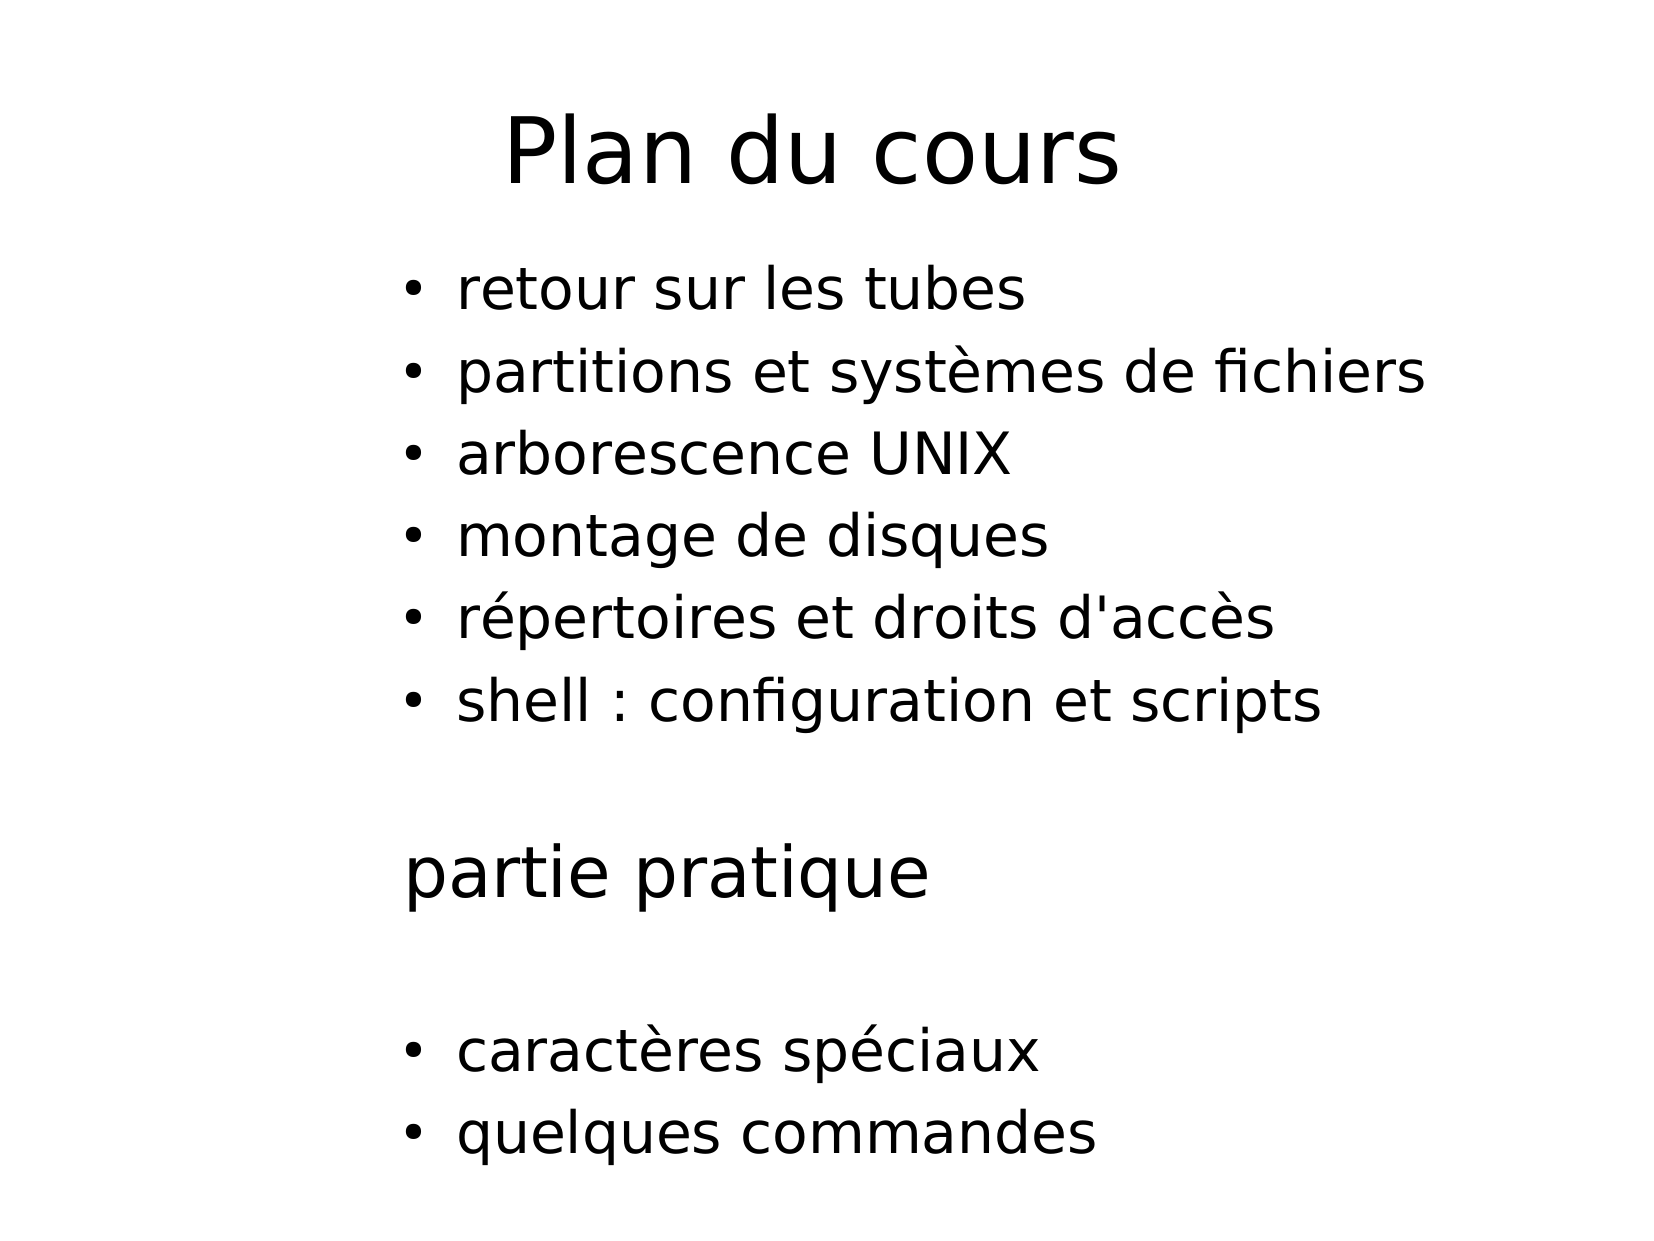

# Plan du cours
retour sur les tubes
partitions et systèmes de fichiers
arborescence UNIX
montage de disques
répertoires et droits d'accès
shell : configuration et scripts
partie pratique
caractères spéciaux
quelques commandes